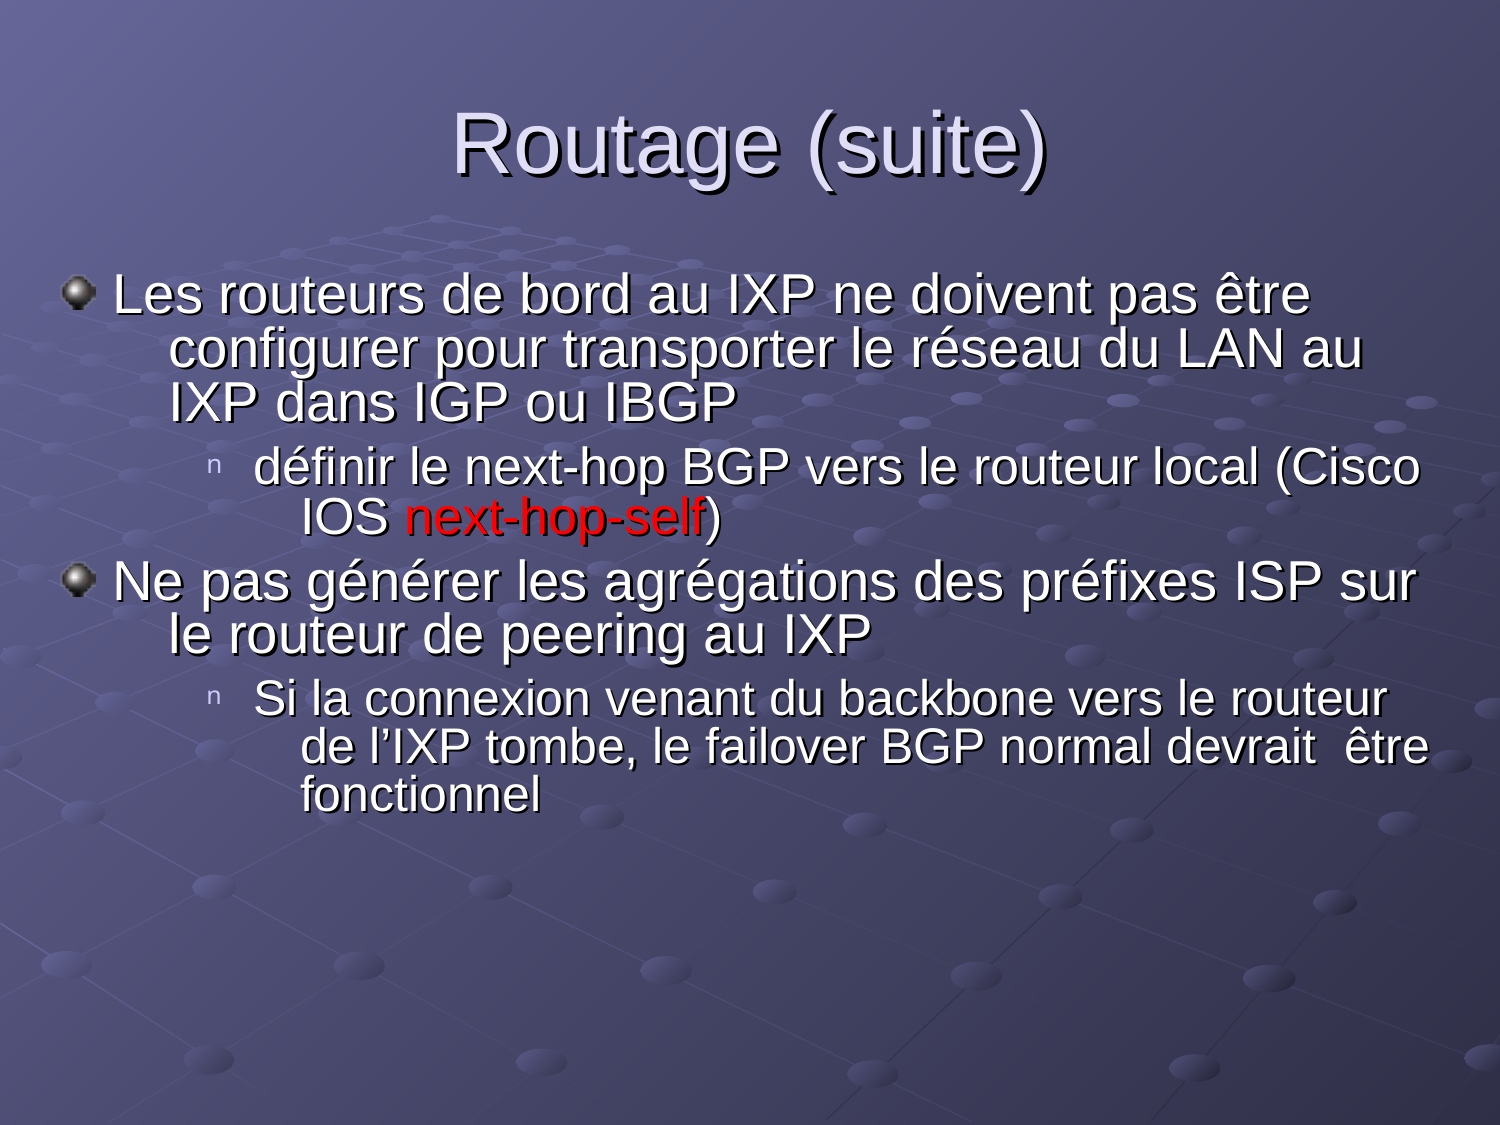

# Routage (suite)
Les routeurs de bord au IXP ne doivent pas être configurer pour transporter le réseau du LAN au IXP dans IGP ou IBGP
définir le next-hop BGP vers le routeur local (Cisco IOS next-hop-self)
Ne pas générer les agrégations des préfixes ISP sur le routeur de peering au IXP
Si la connexion venant du backbone vers le routeur de l’IXP tombe, le failover BGP normal devrait être fonctionnel